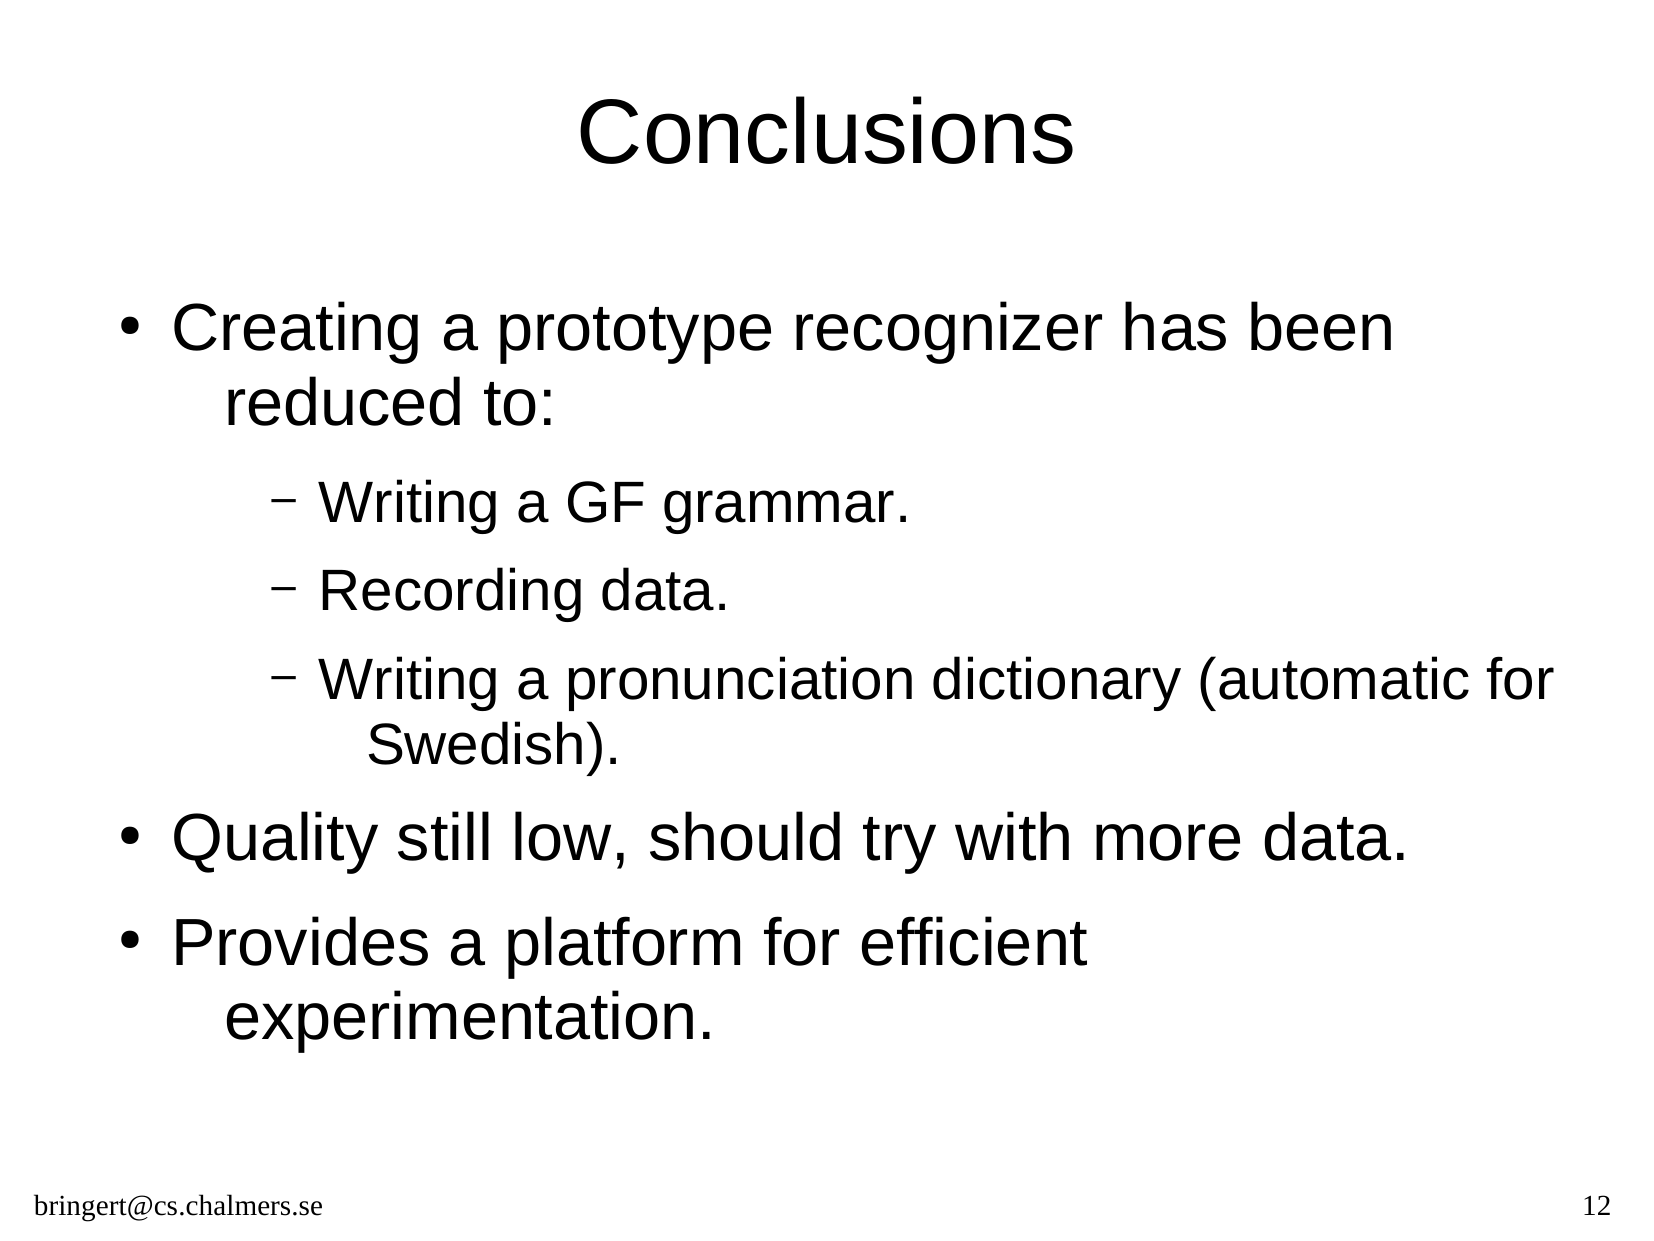

# Conclusions
Creating a prototype recognizer has been reduced to:
Writing a GF grammar.
Recording data.
Writing a pronunciation dictionary (automatic for Swedish).
Quality still low, should try with more data.
Provides a platform for efficient experimentation.
bringert@cs.chalmers.se
12